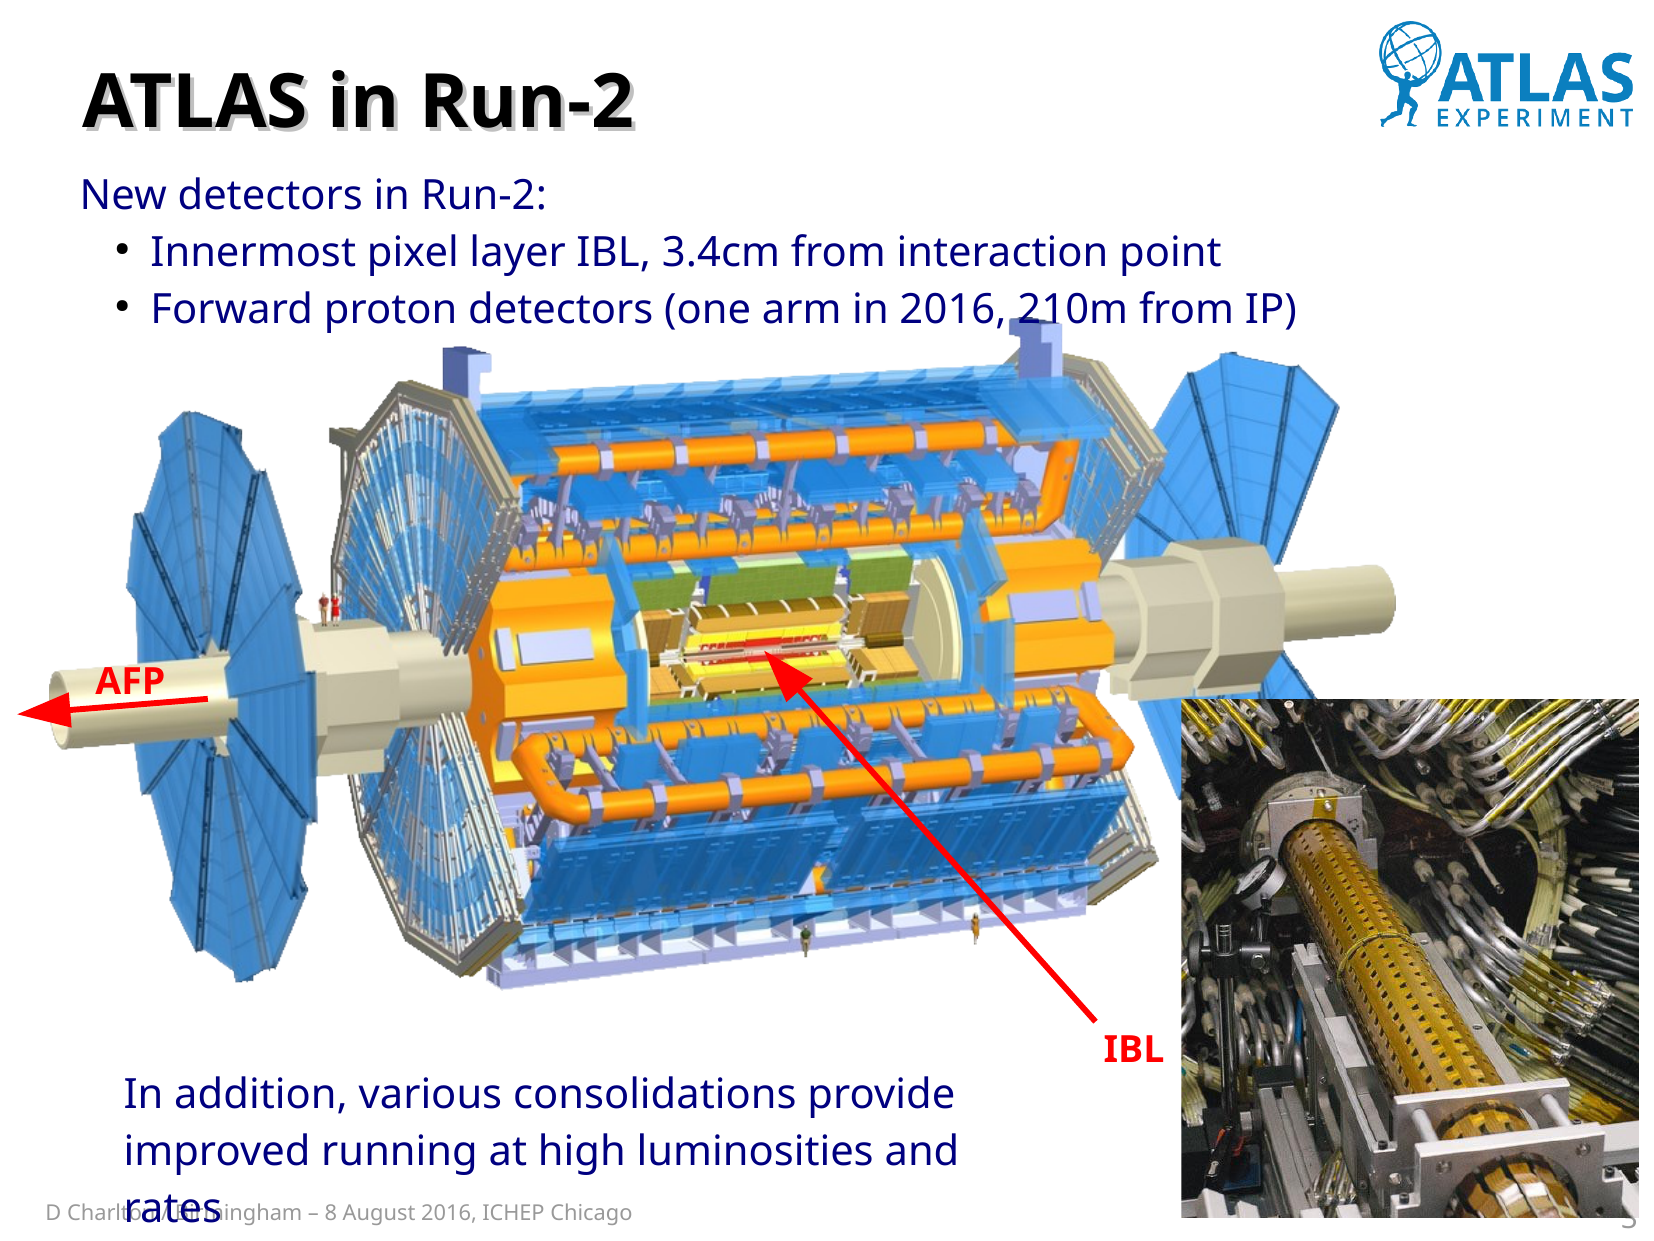

# ATLAS in Run-2
New detectors in Run-2:
Innermost pixel layer IBL, 3.4cm from interaction point
Forward proton detectors (one arm in 2016, 210m from IP)
AFP
IBL
In addition, various consolidations provide improved running at high luminosities and rates